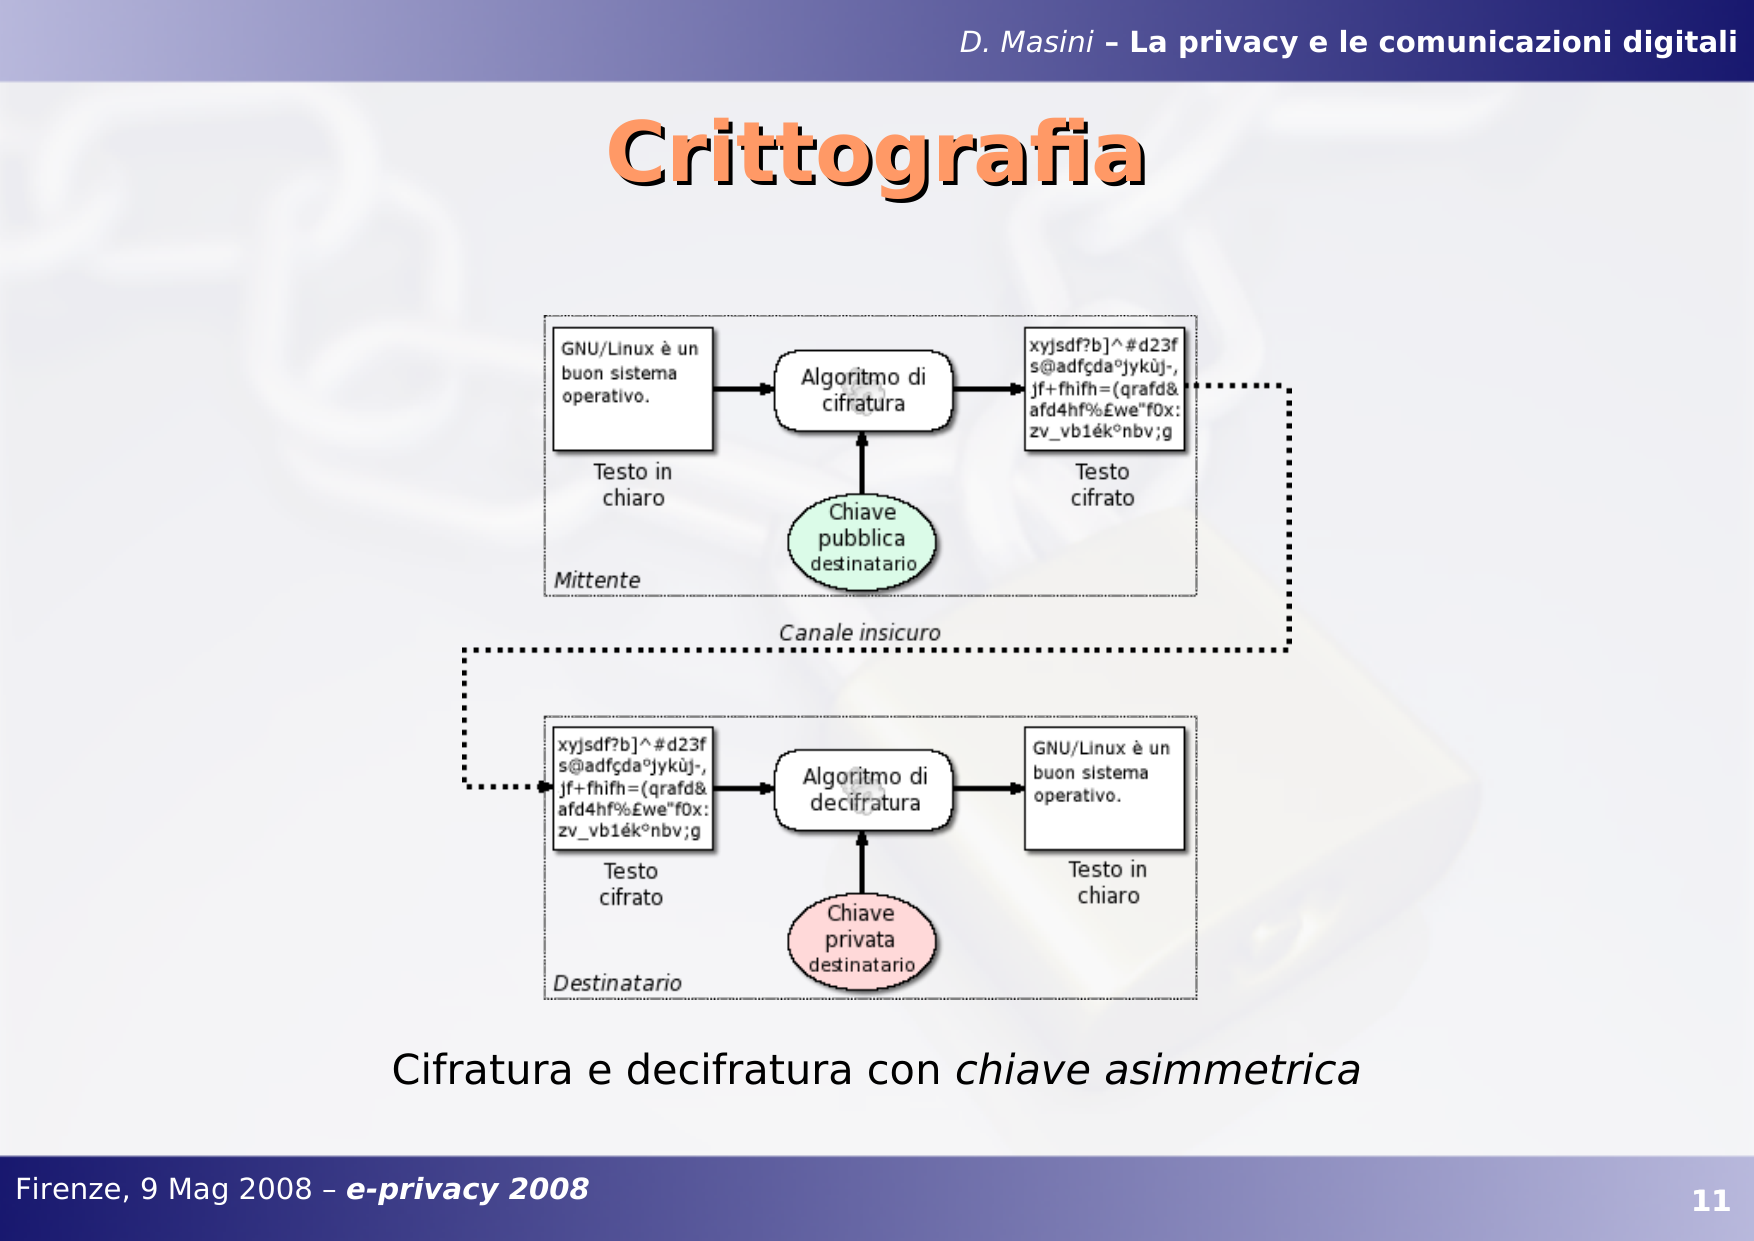

# Crittografia
Cifratura e decifratura con chiave asimmetrica